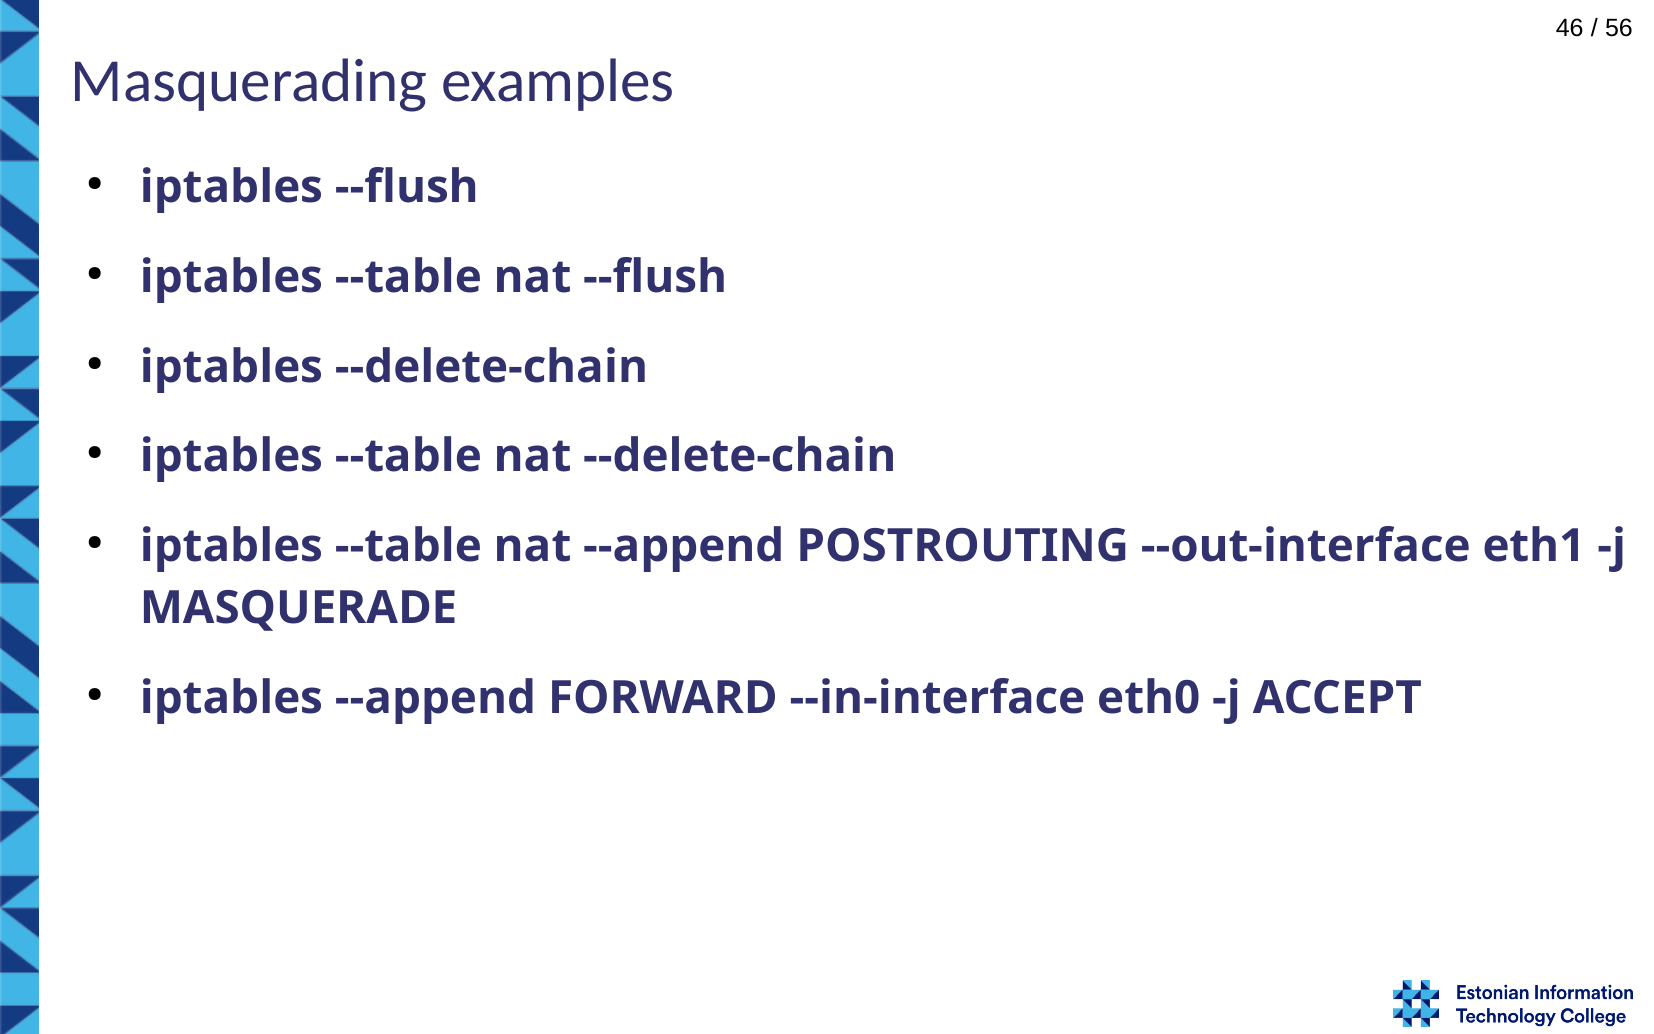

# Masquerading examples
iptables --flush
iptables --table nat --flush
iptables --delete-chain
iptables --table nat --delete-chain
iptables --table nat --append POSTROUTING --out-interface eth1 -j MASQUERADE
iptables --append FORWARD --in-interface eth0 -j ACCEPT